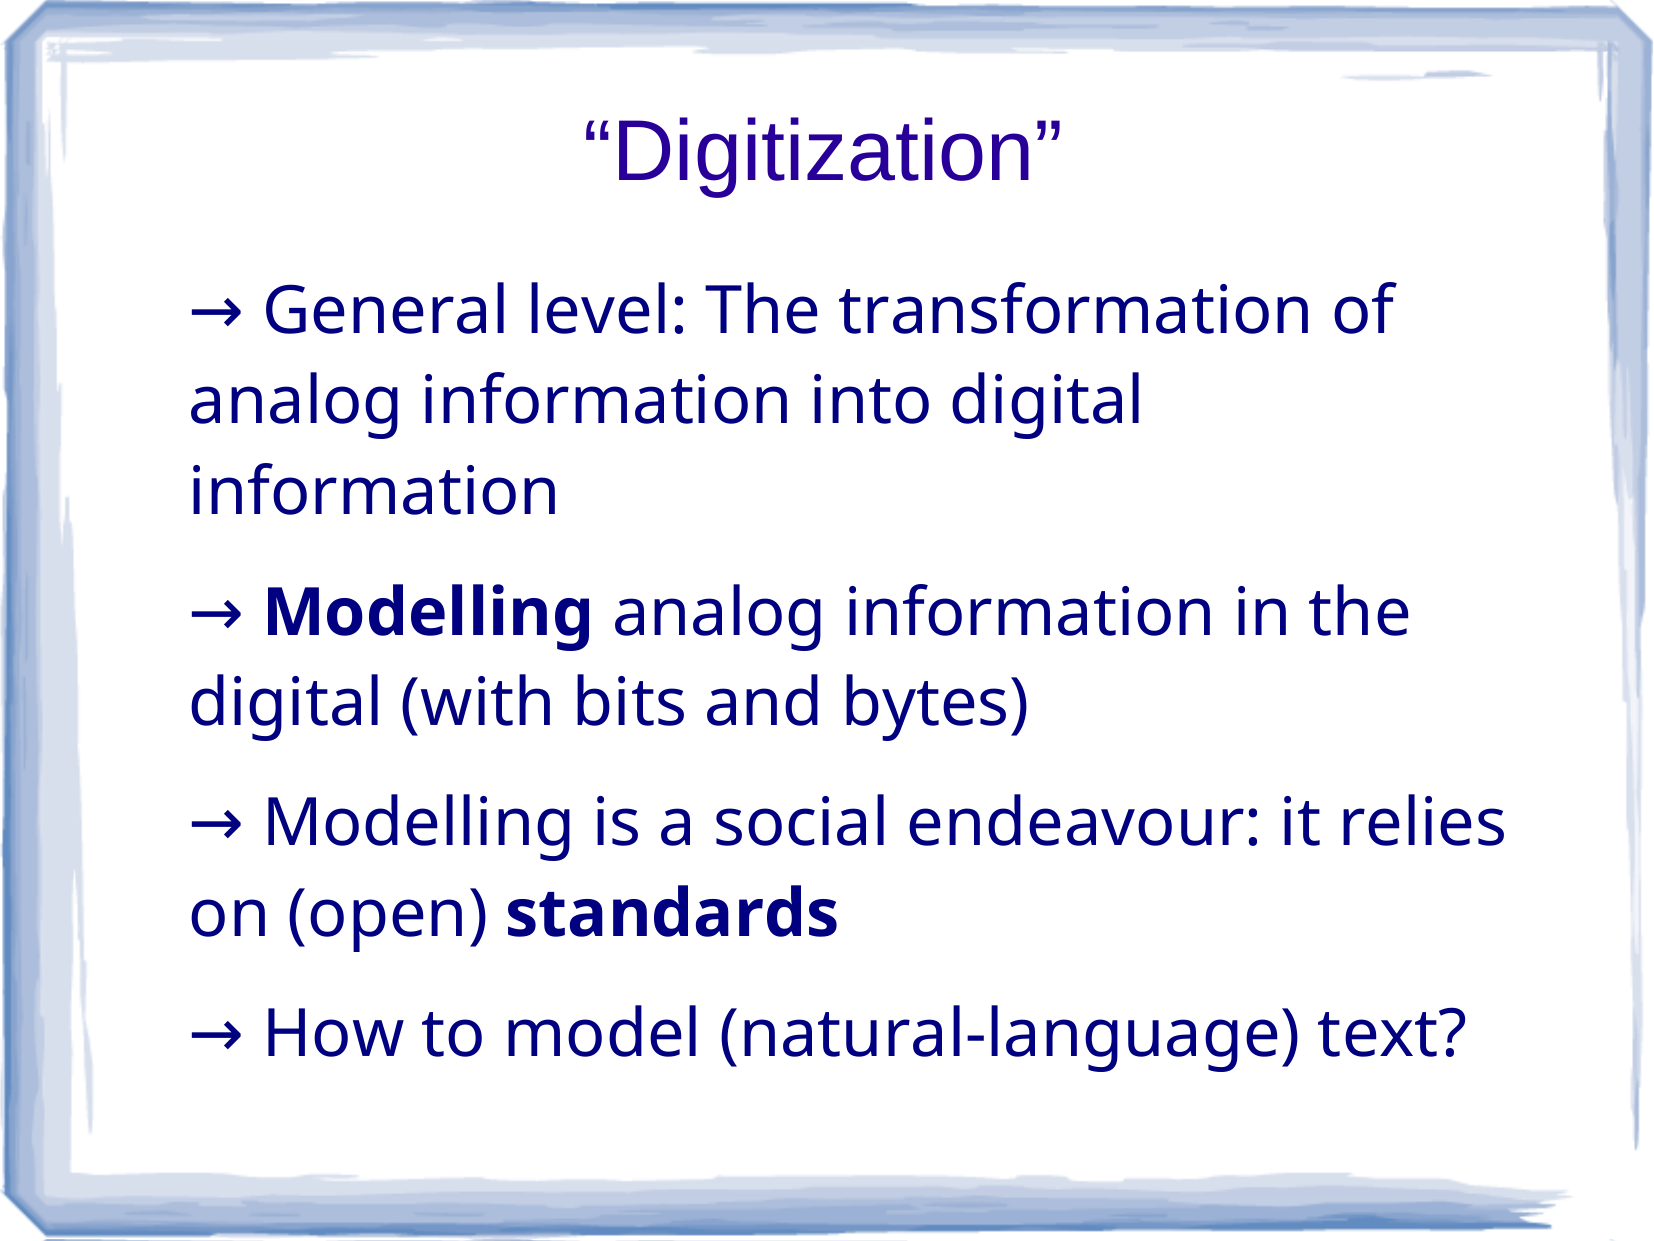

# “Digitization”
→ General level: The transformation of analog information into digital information
→ Modelling analog information in the digital (with bits and bytes)
→ Modelling is a social endeavour: it relies on (open) standards
→ How to model (natural-language) text?